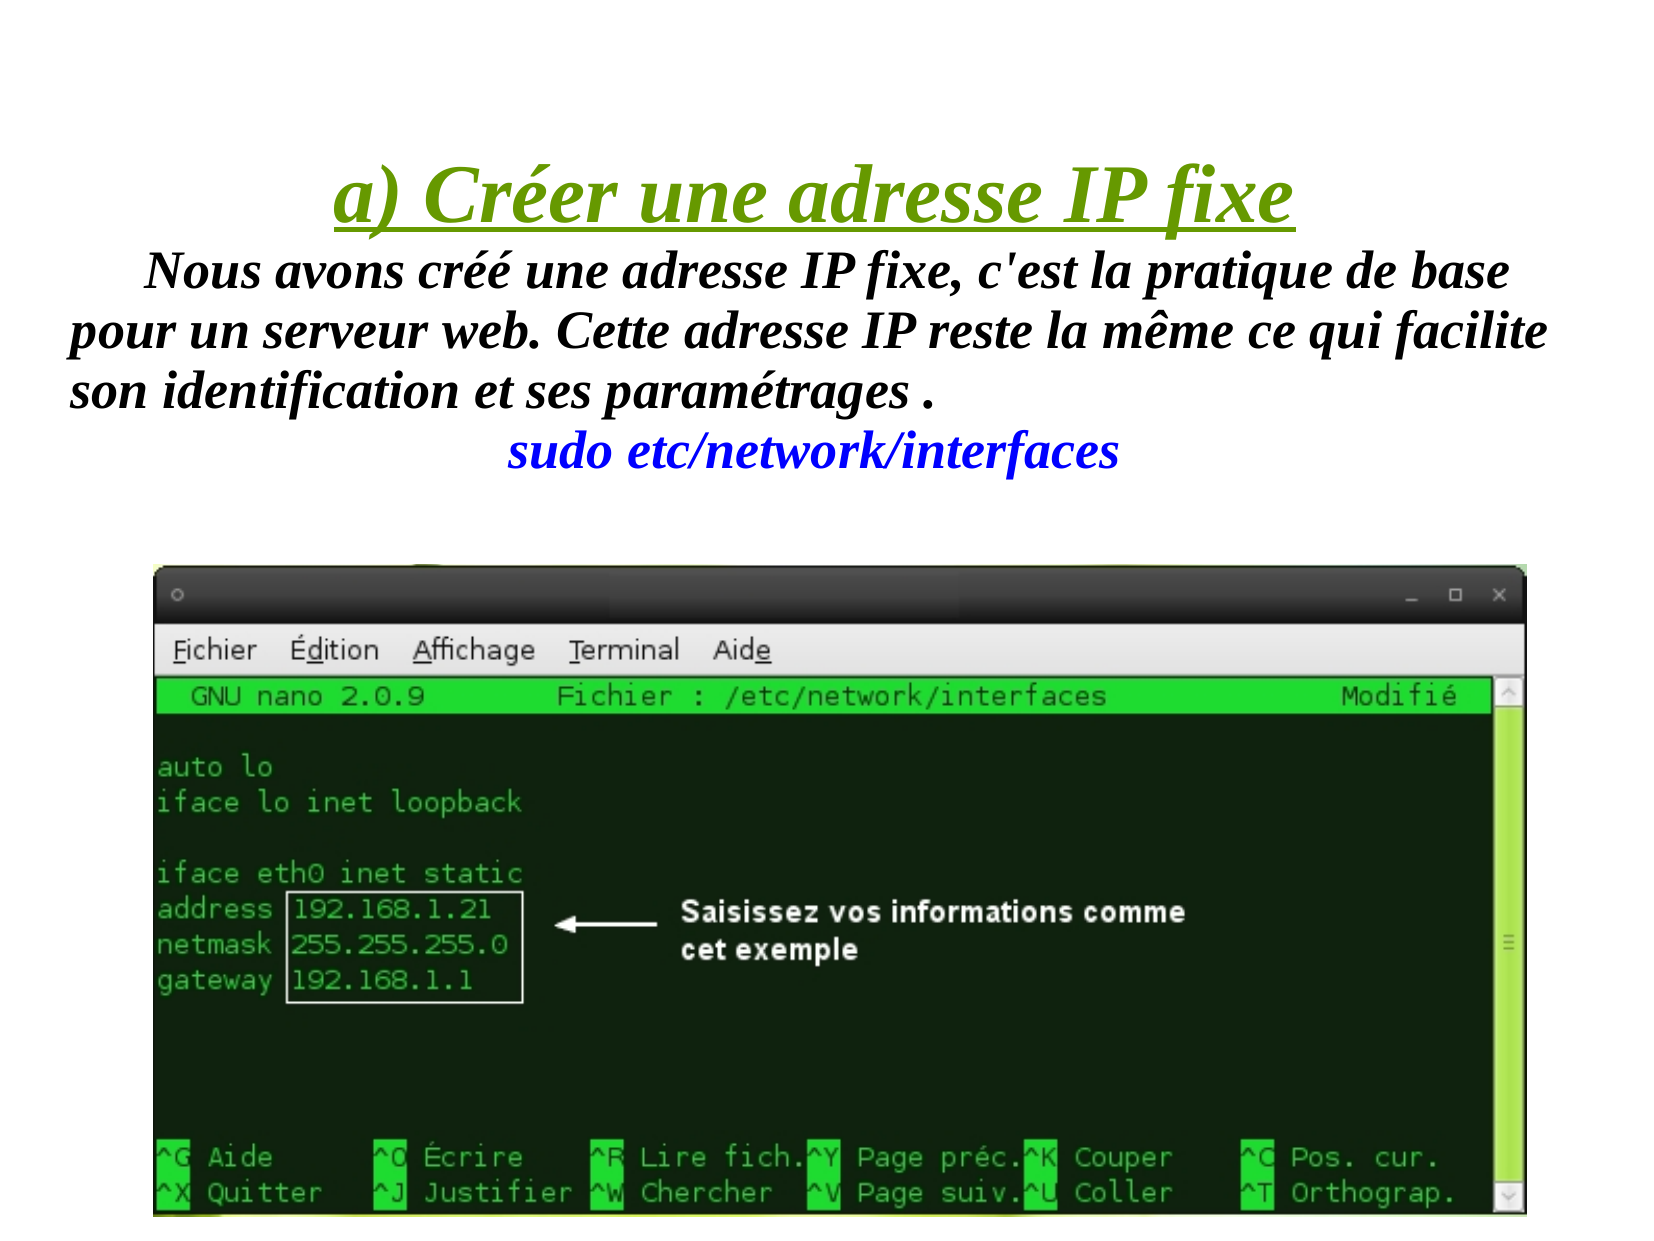

# a) Créer une adresse IP fixe
	Nous avons créé une adresse IP fixe, c'est la pratique de base pour un serveur web. Cette adresse IP reste la même ce qui facilite son identification et ses paramétrages .
sudo etc/network/interfaces